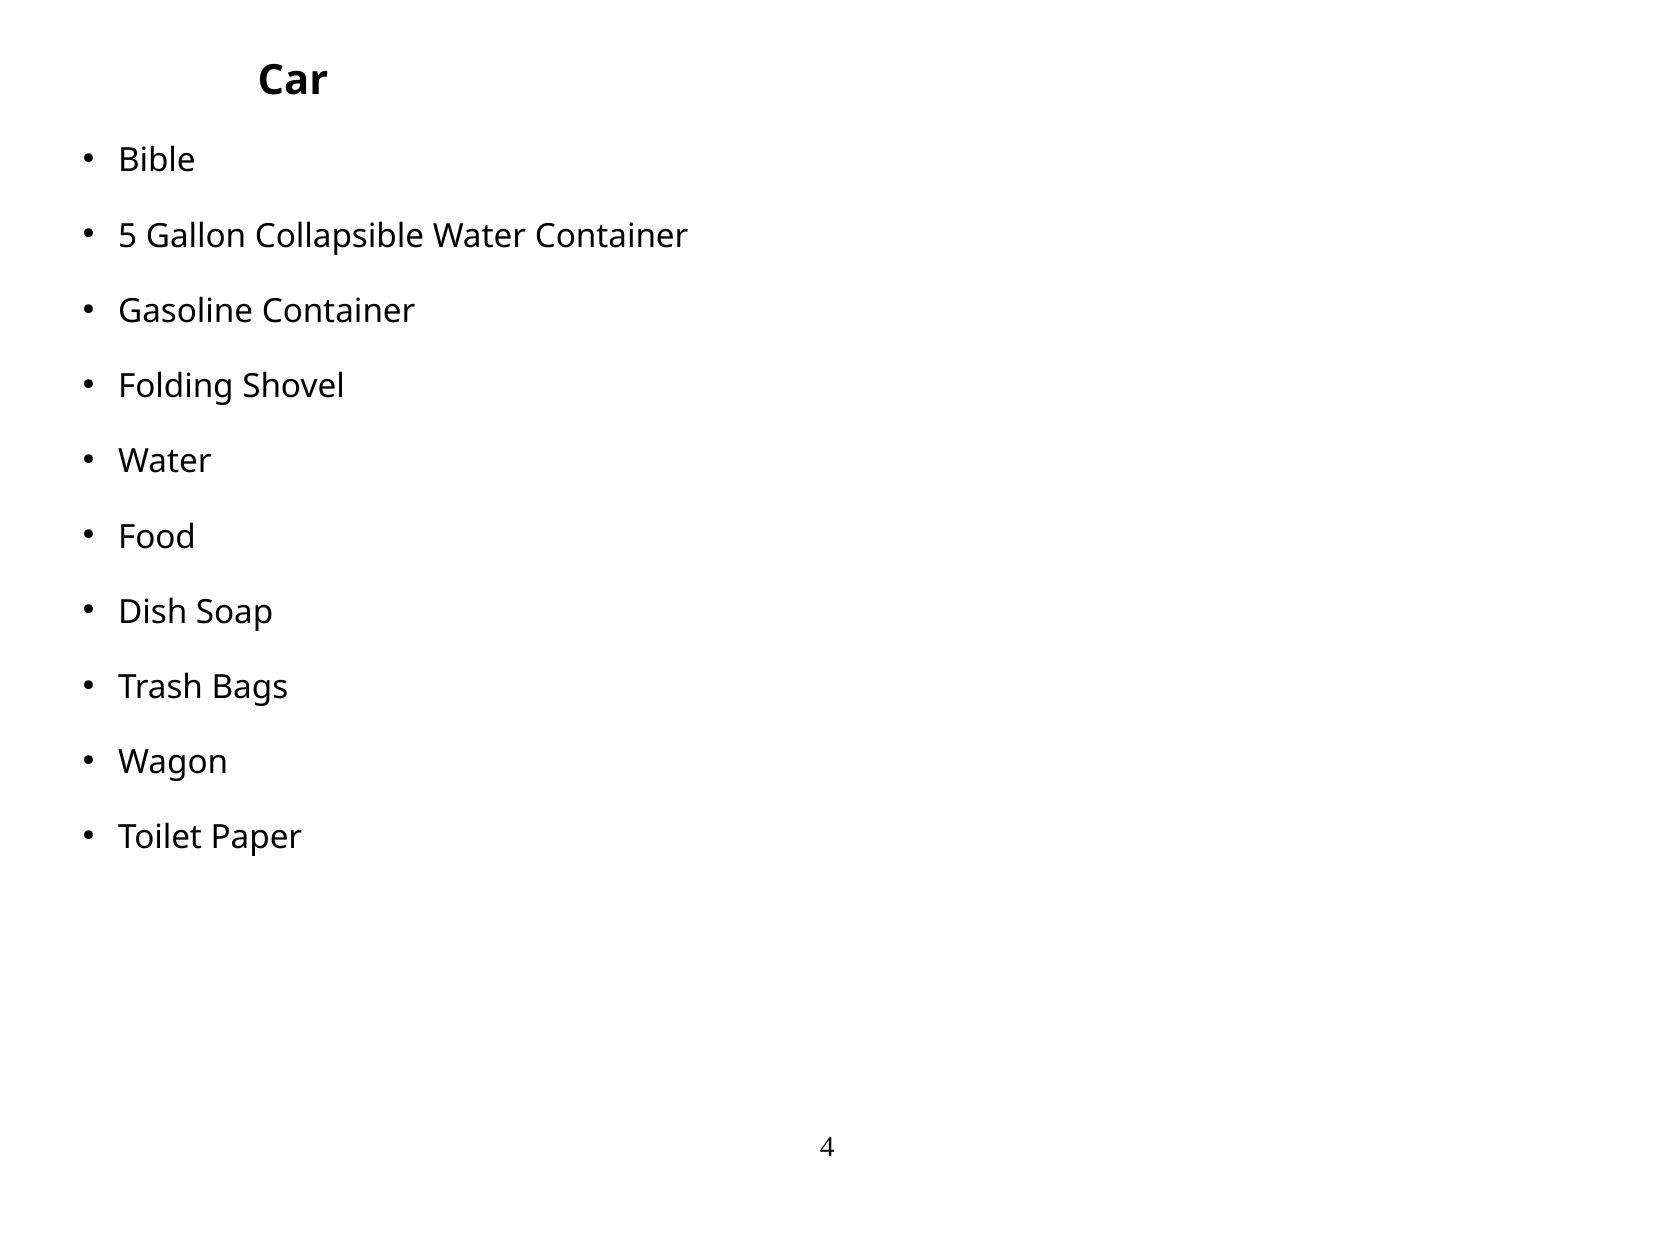

# Car
Bible
5 Gallon Collapsible Water Container
Gasoline Container
Folding Shovel
Water
Food
Dish Soap
Trash Bags
Wagon
Toilet Paper
4